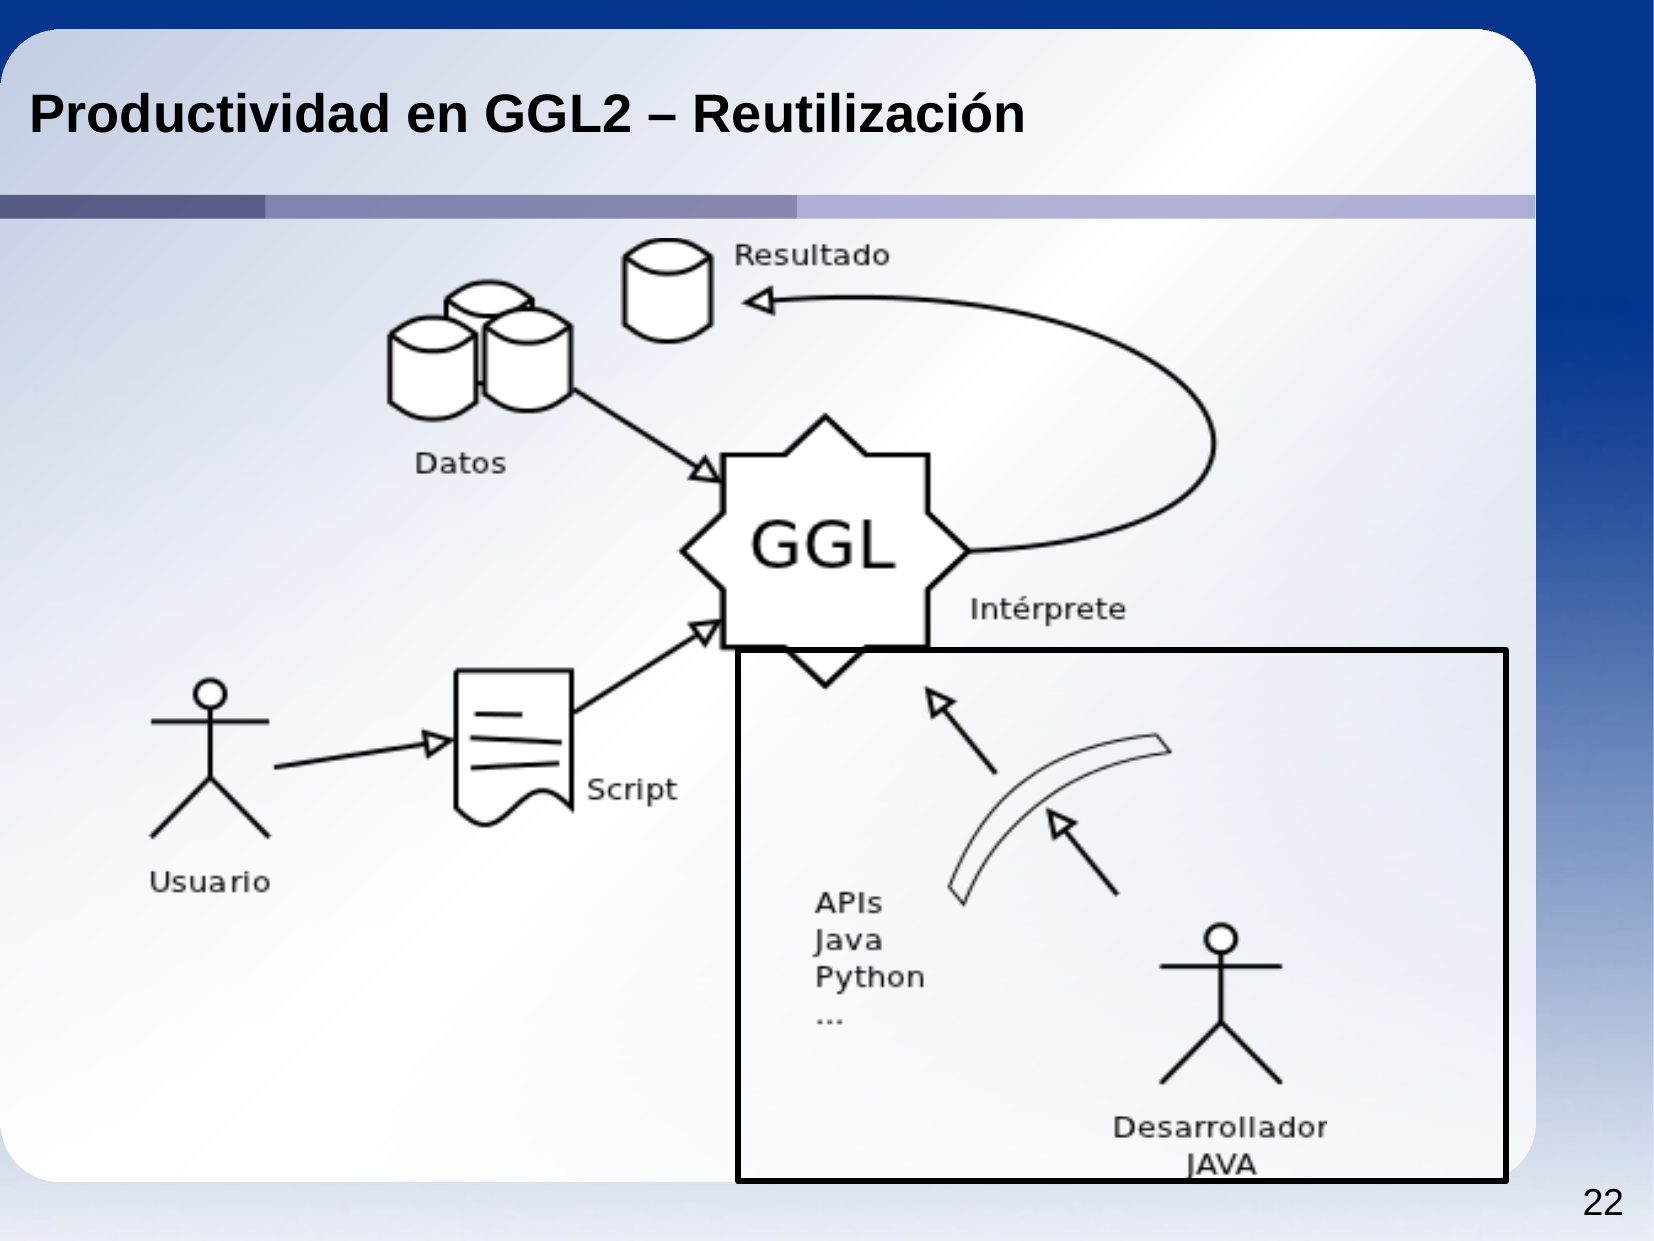

# Productividad en GGL2 – Reutilización
22